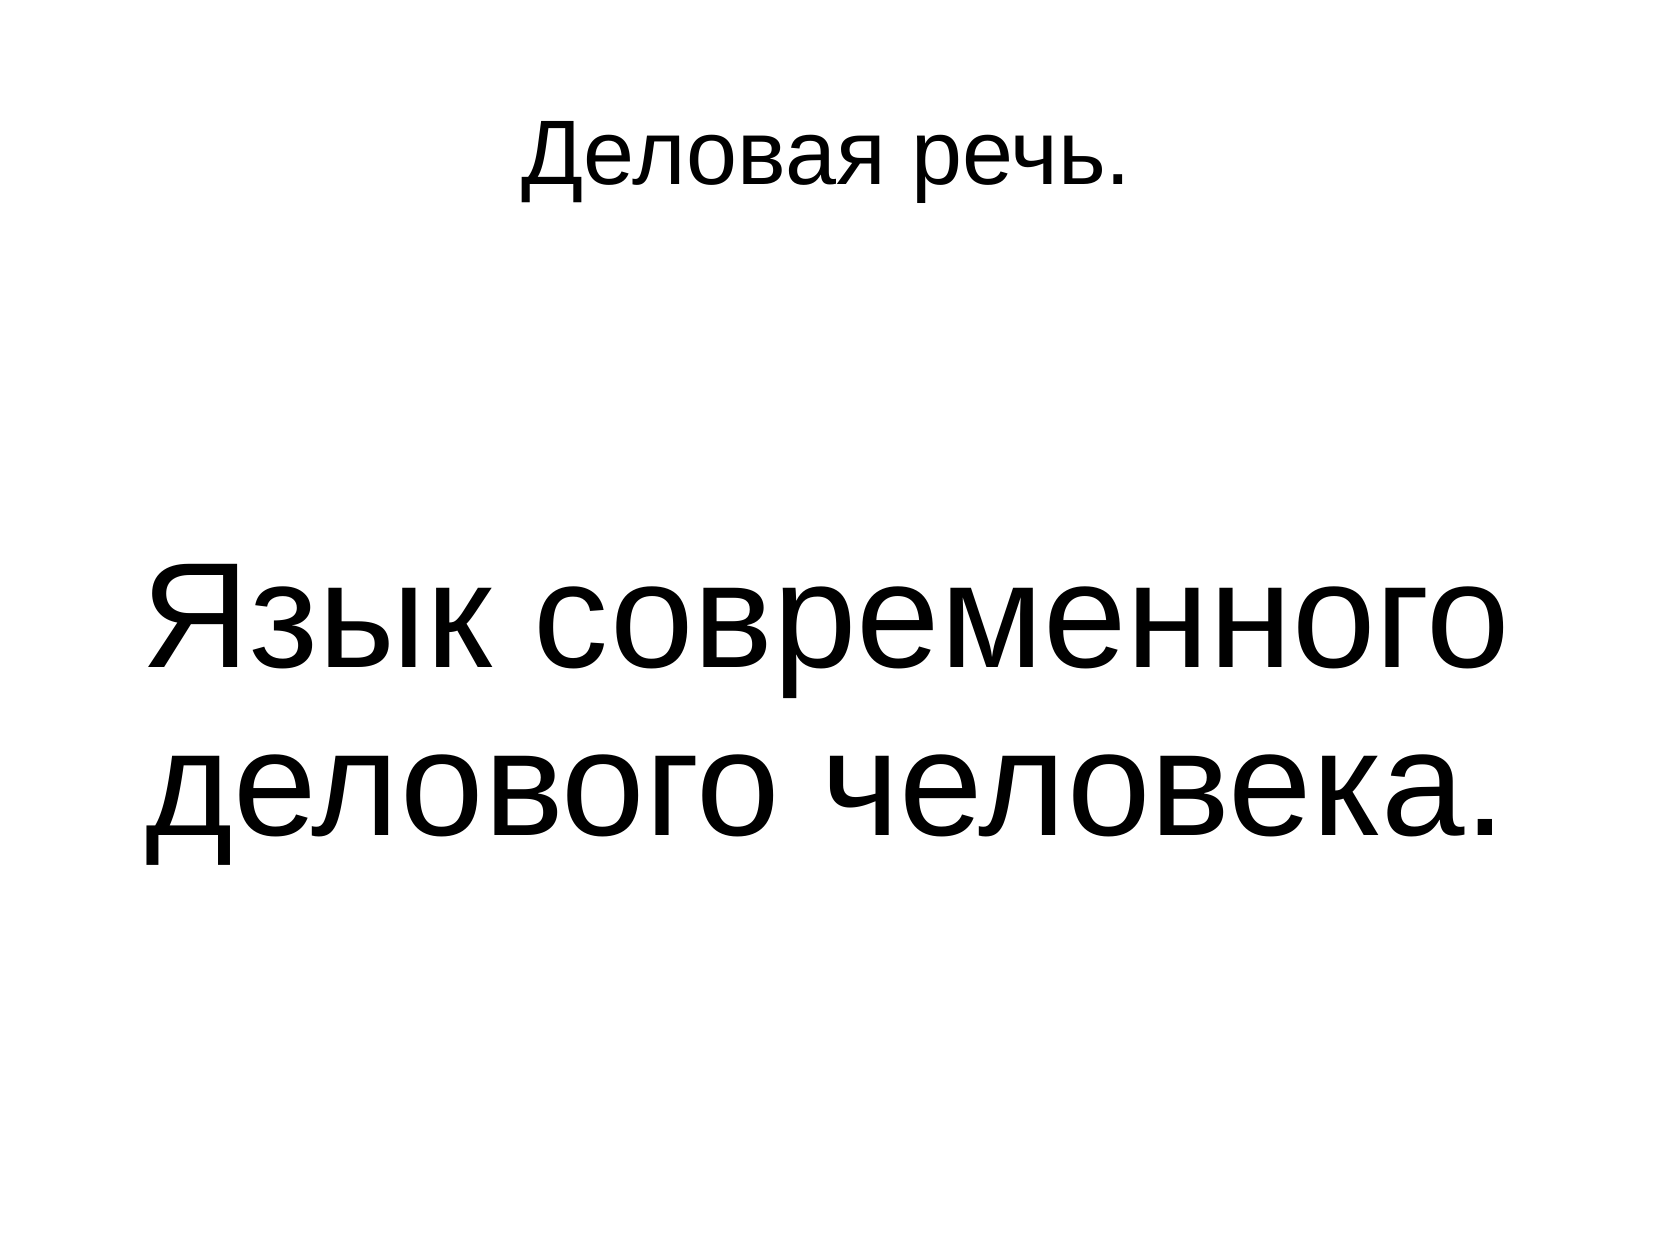

# Деловая речь.
Язык современного делового человека.